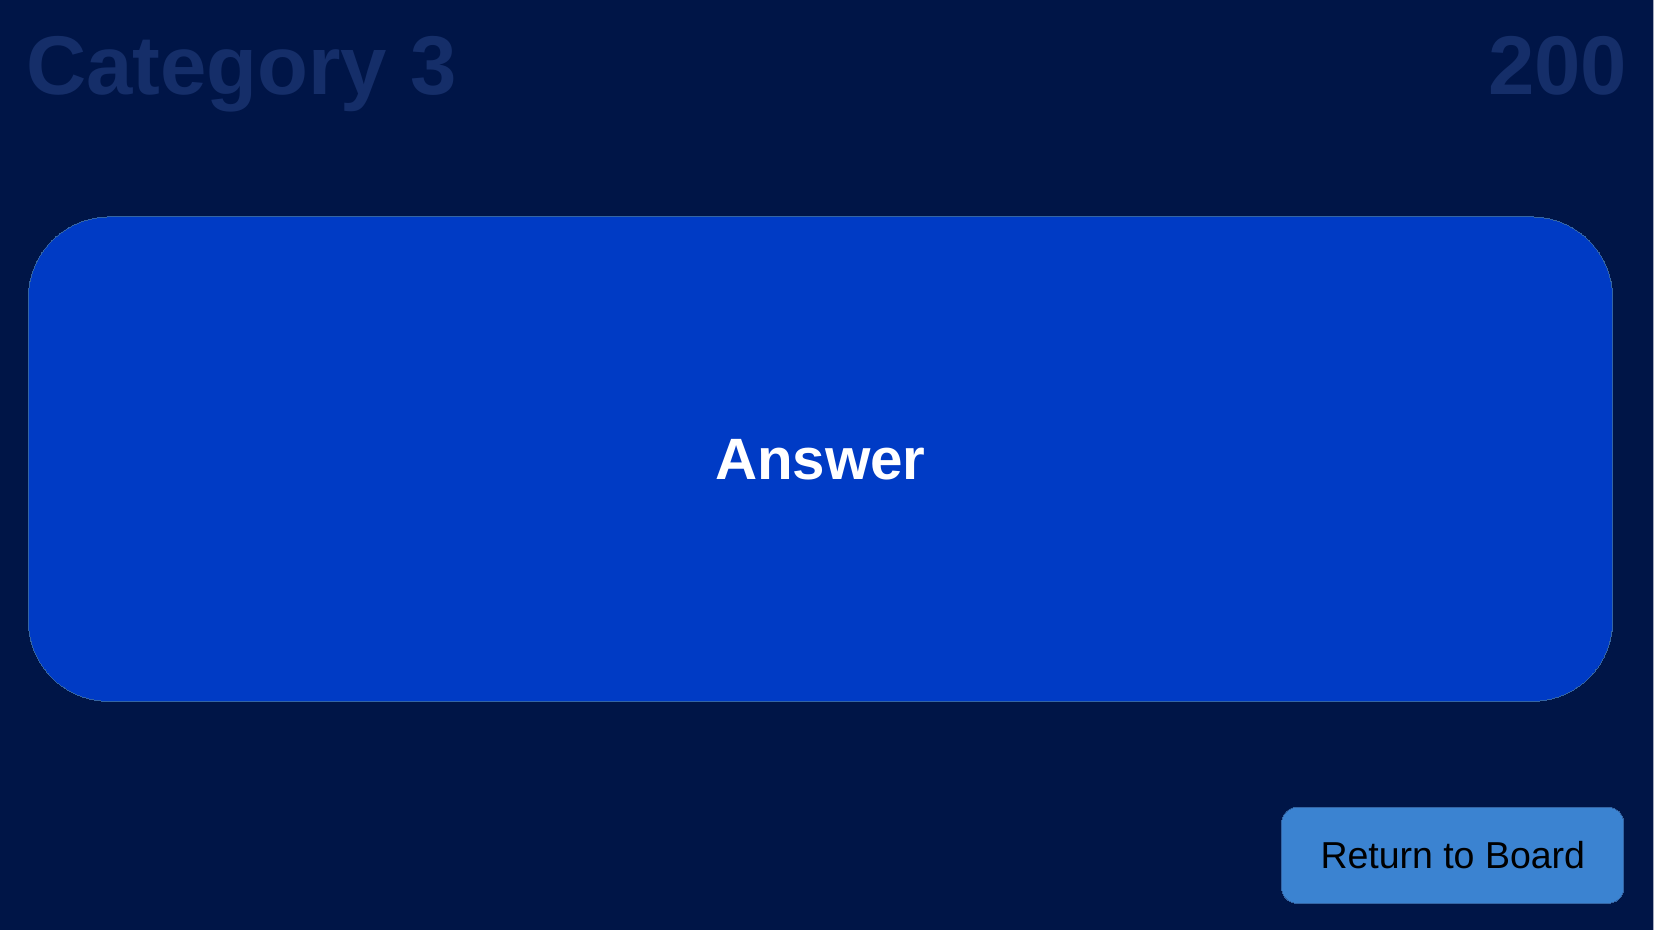

Category 3
200
Answer
Return to Board